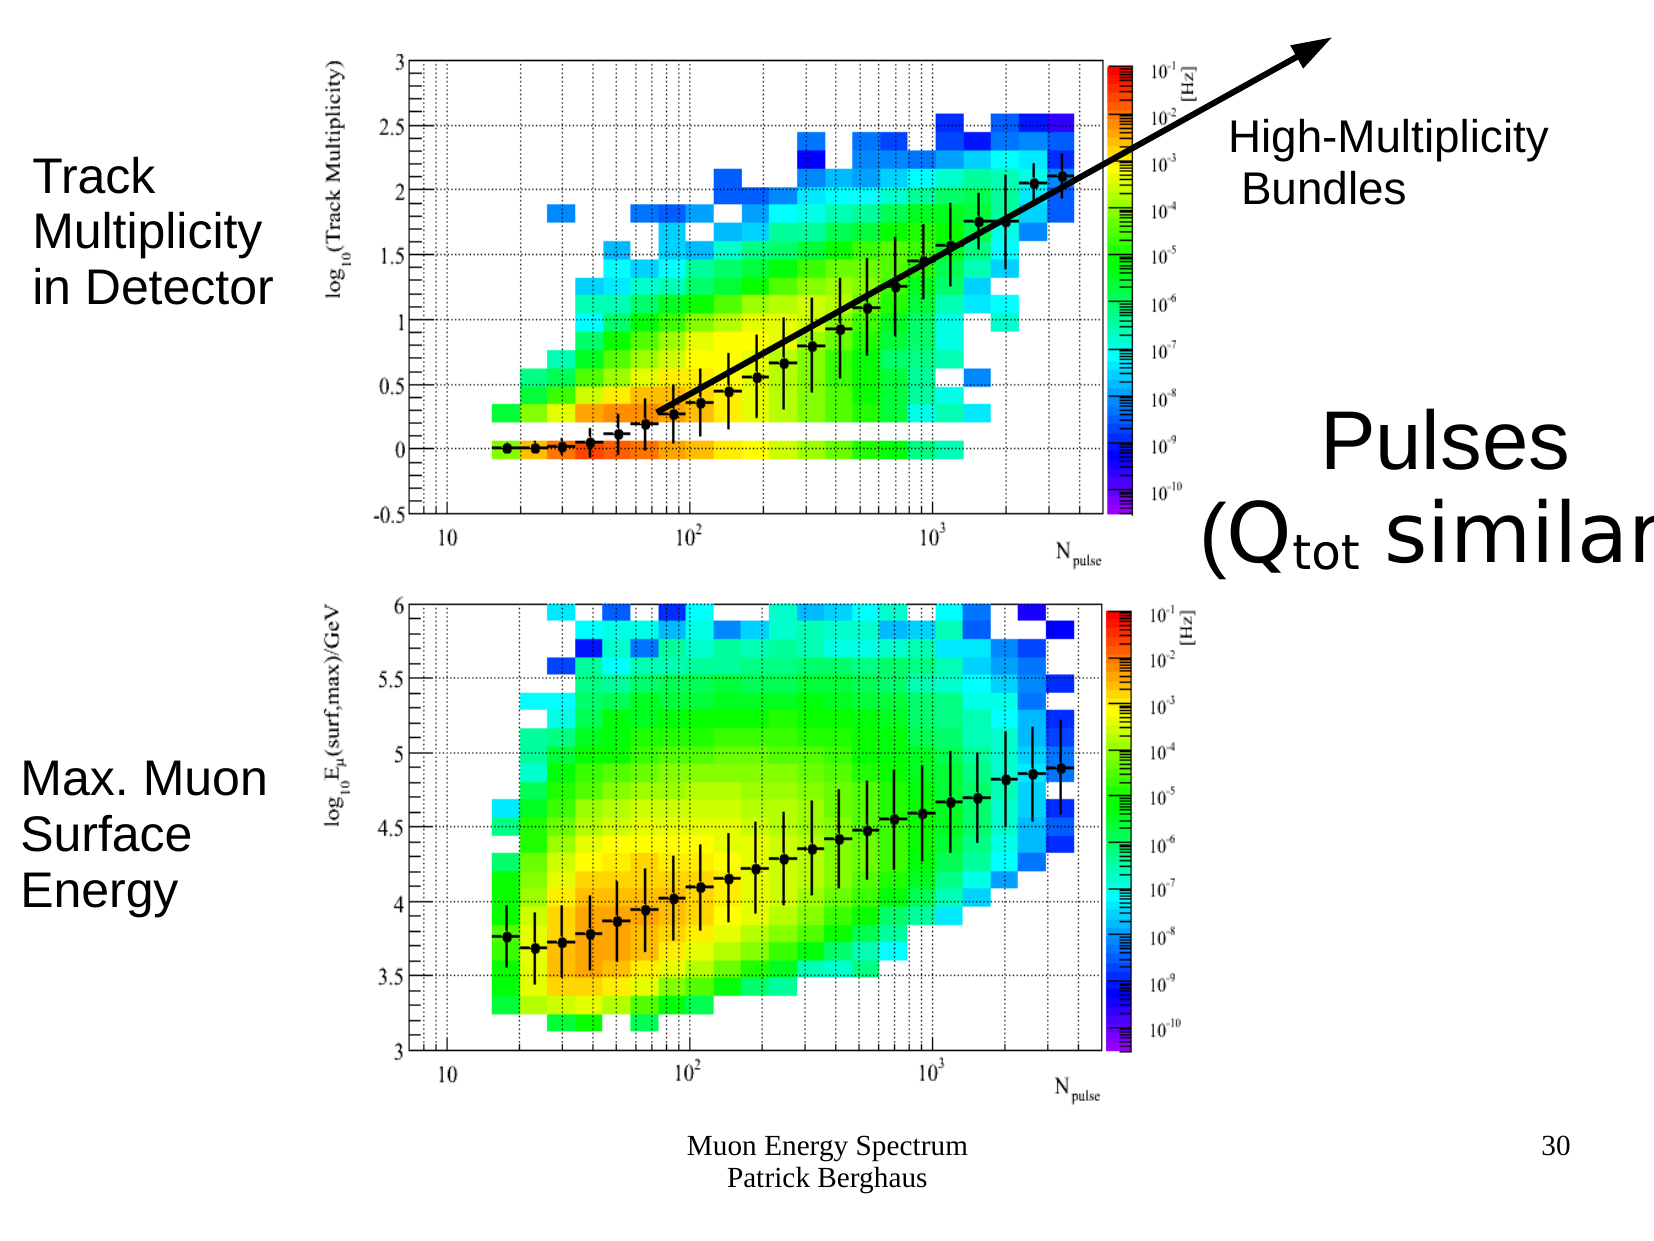

High-Multiplicity
 Bundles
Track
Multiplicity
in Detector
Pulses
(Qtot similar)
Max. Muon
Surface
Energy
30